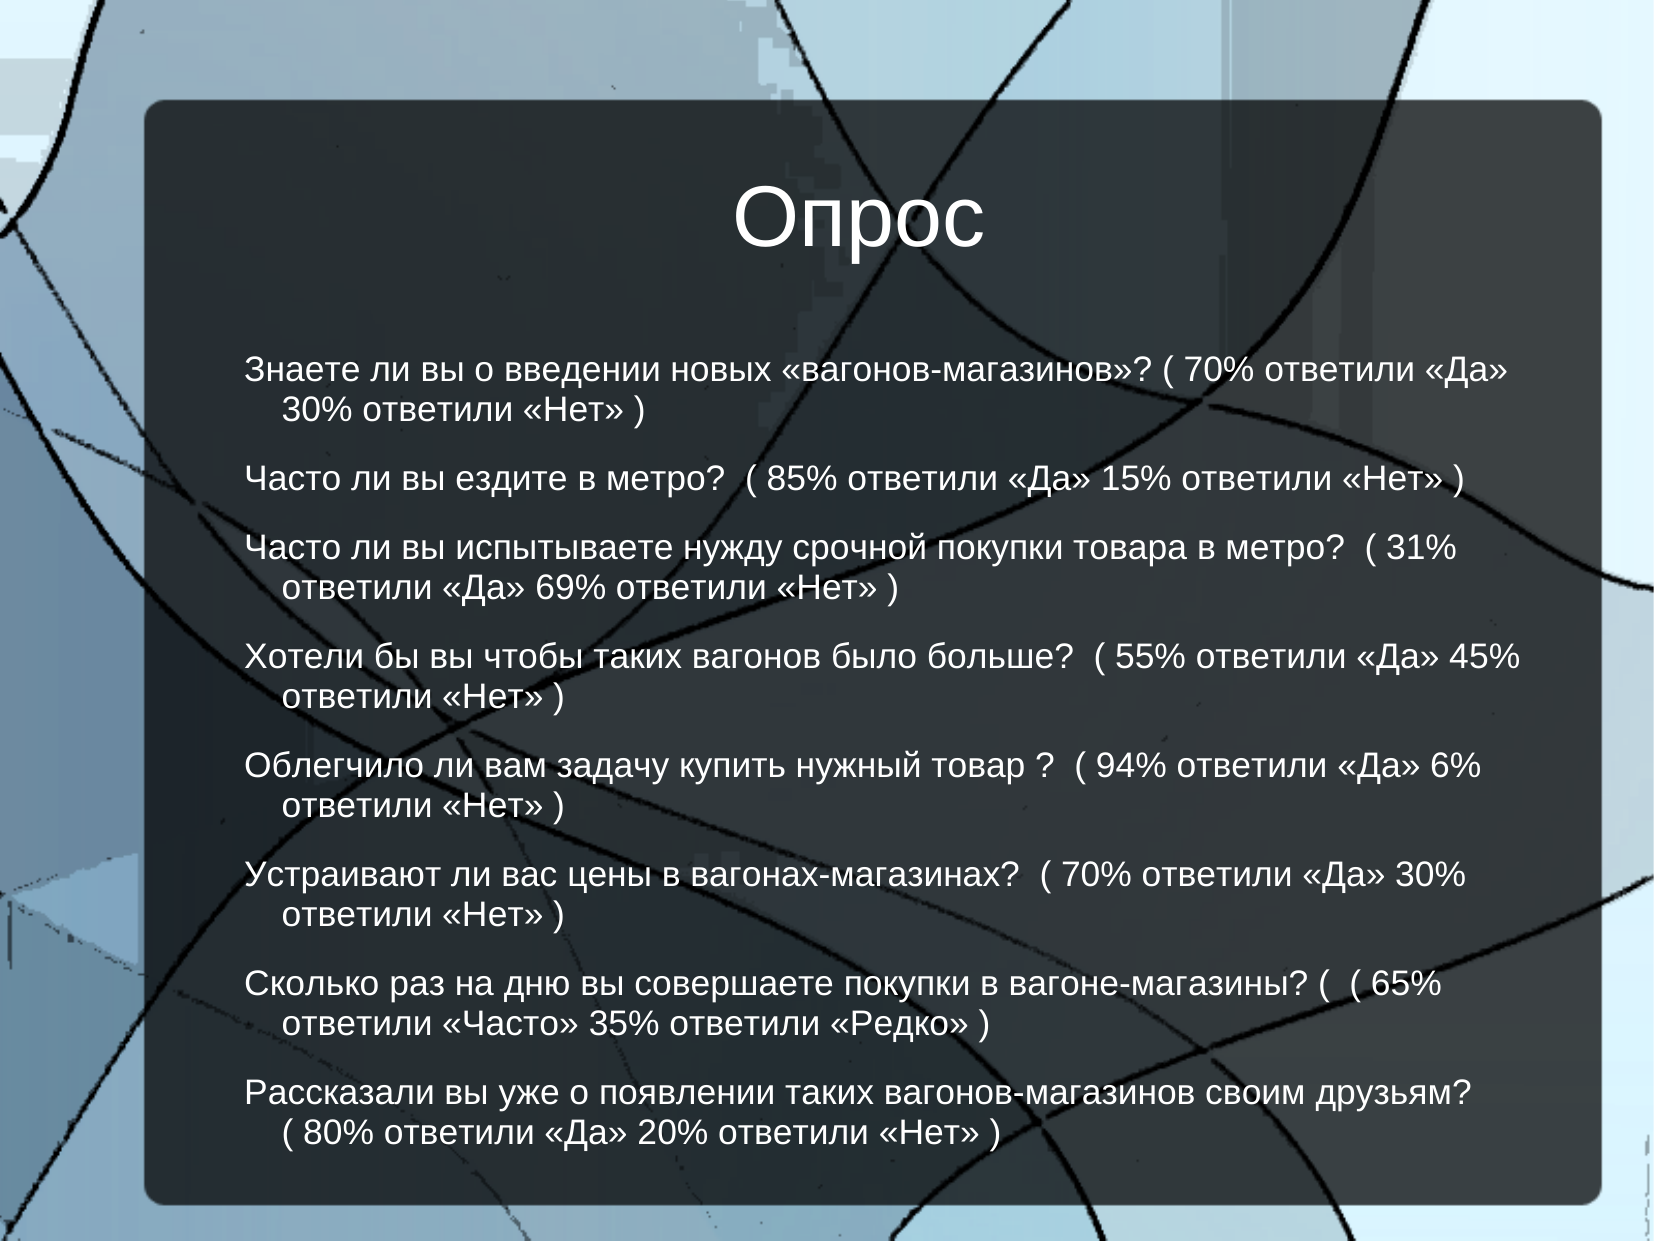

# Опрос
Знаете ли вы о введении новых «вагонов-магазинов»? ( 70% ответили «Да» 30% ответили «Нет» )
Часто ли вы ездите в метро? ( 85% ответили «Да» 15% ответили «Нет» )
Часто ли вы испытываете нужду срочной покупки товара в метро? ( 31% ответили «Да» 69% ответили «Нет» )
Хотели бы вы чтобы таких вагонов было больше? ( 55% ответили «Да» 45% ответили «Нет» )
Облегчило ли вам задачу купить нужный товар ? ( 94% ответили «Да» 6% ответили «Нет» )
Устраивают ли вас цены в вагонах-магазинах? ( 70% ответили «Да» 30% ответили «Нет» )
Сколько раз на дню вы совершаете покупки в вагоне-магазины? ( ( 65% ответили «Часто» 35% ответили «Редко» )
Рассказали вы уже о появлении таких вагонов-магазинов своим друзьям? ( 80% ответили «Да» 20% ответили «Нет» )